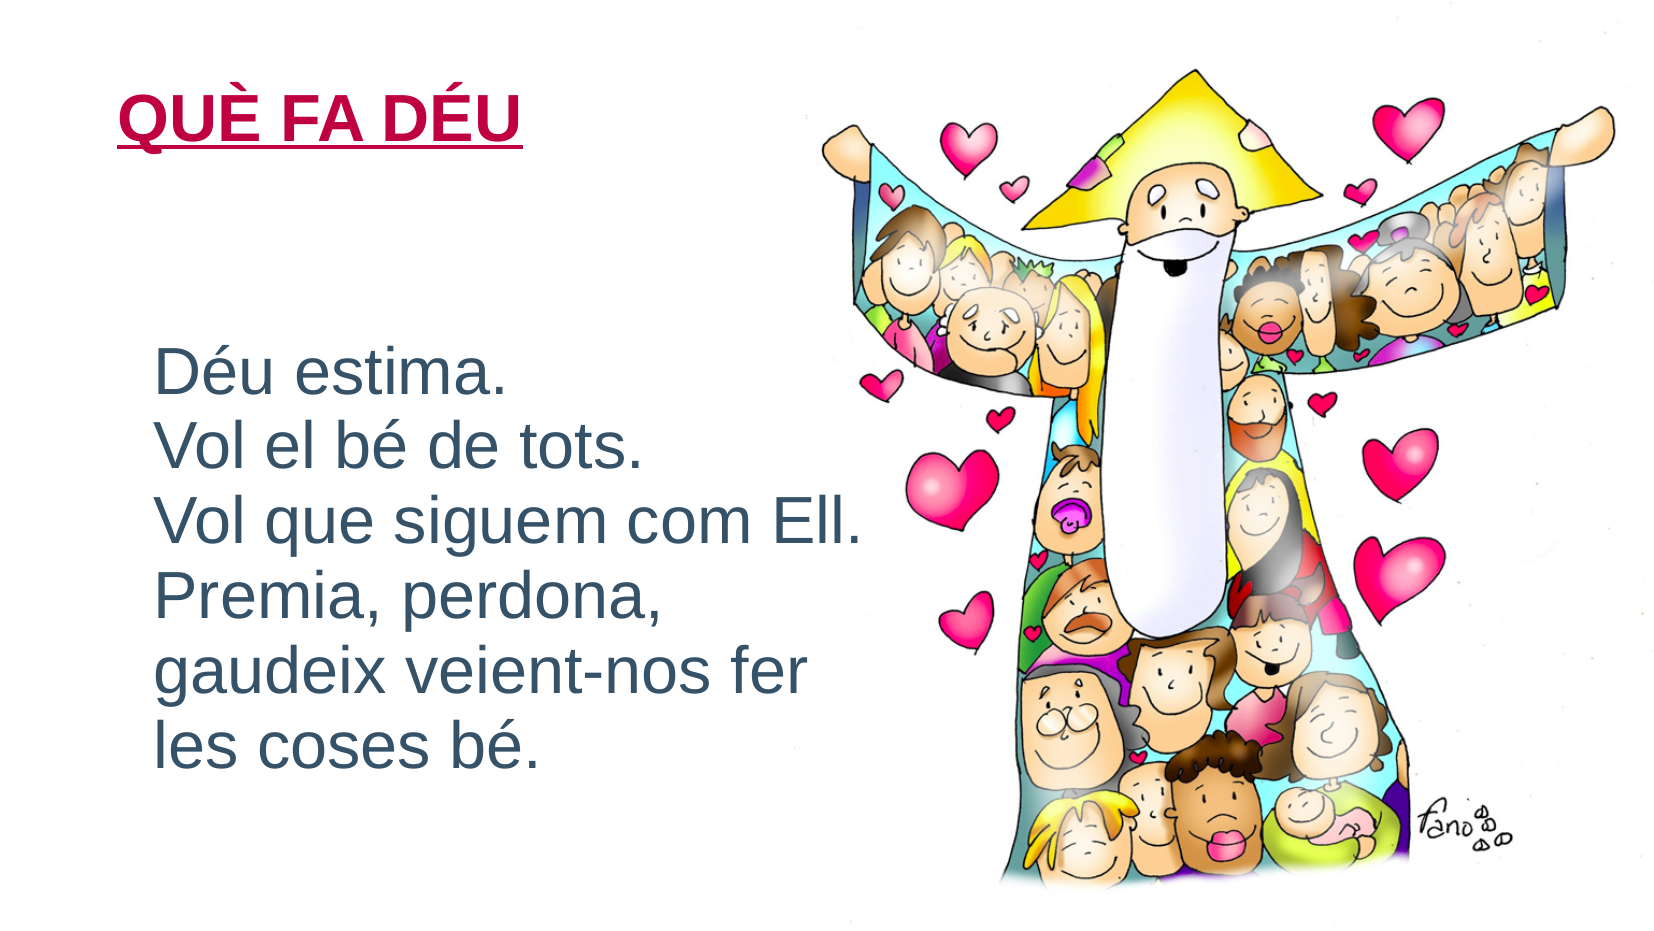

QUÈ FA DÉU
# Déu estima.
Vol el bé de tots.
Vol que siguem com Ell.
Premia, perdona, gaudeix veient-nos fer les coses bé.